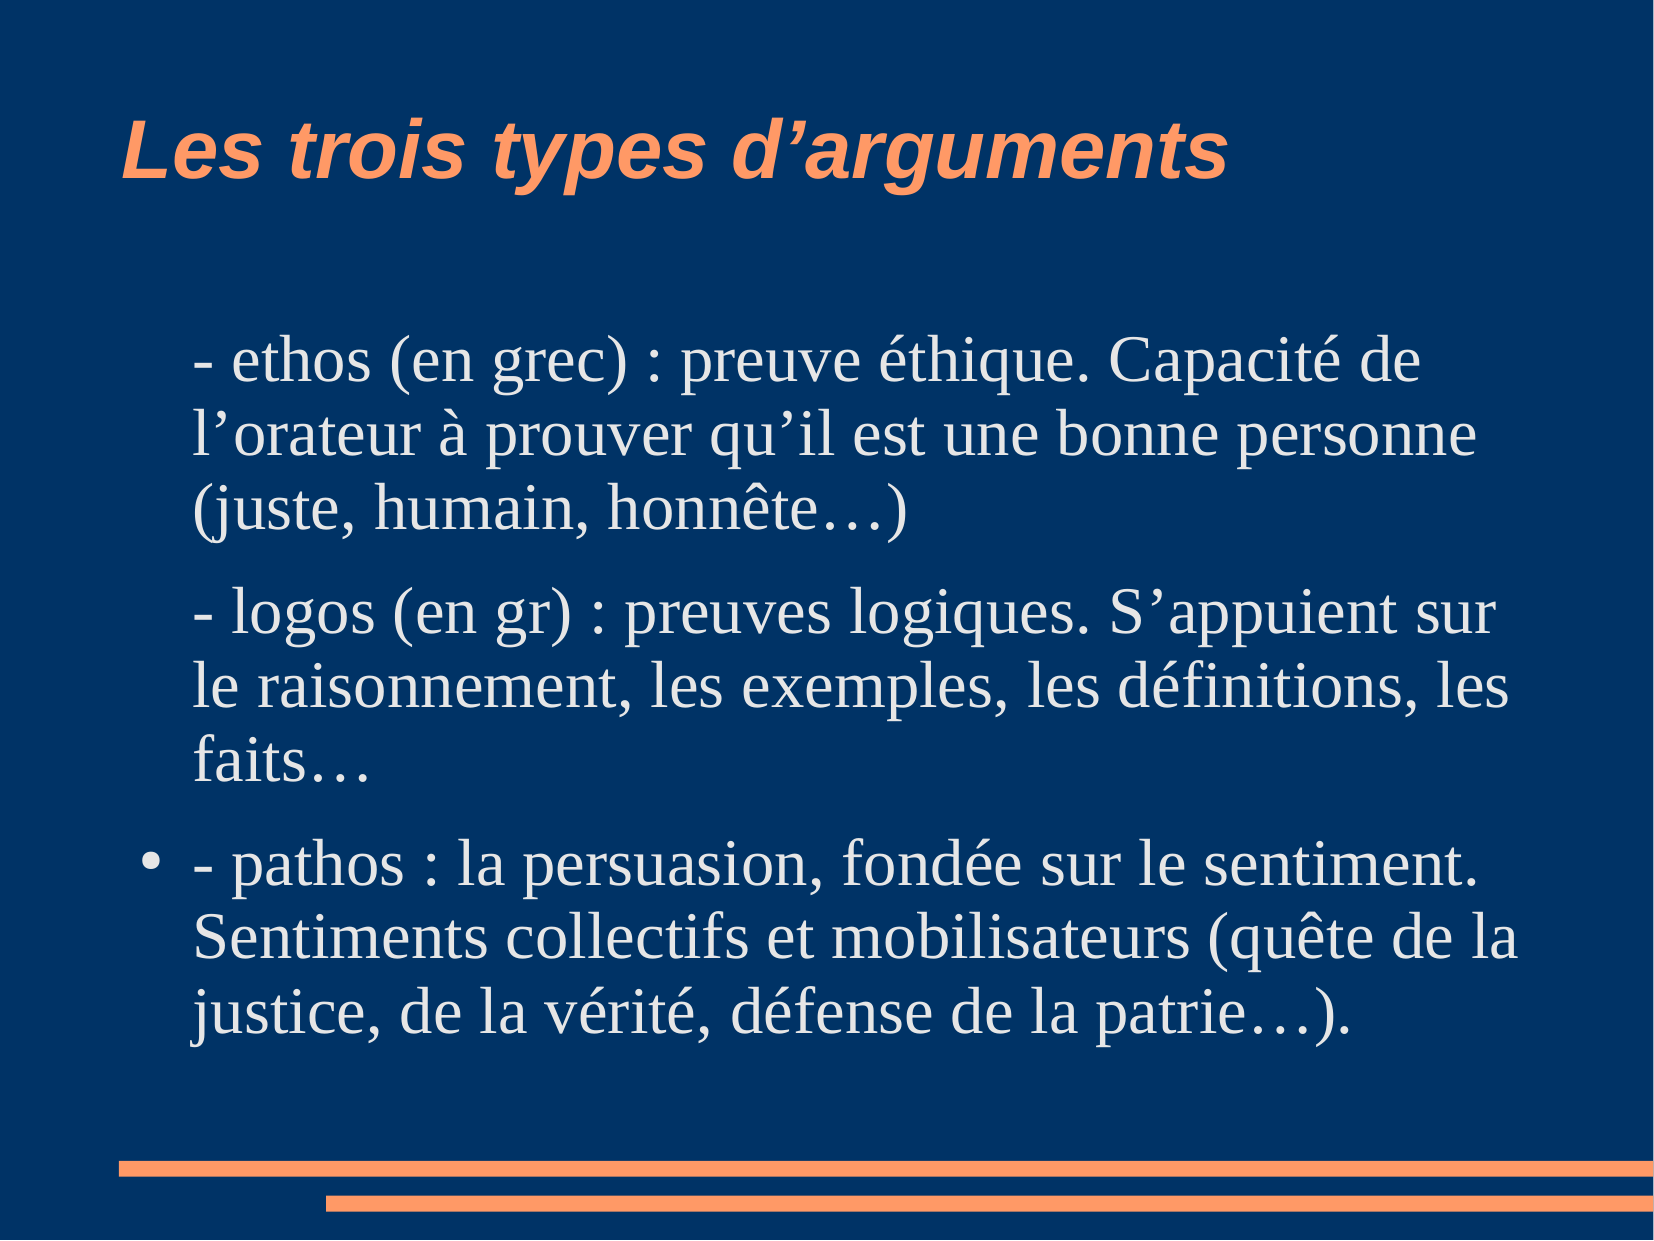

# Les trois types d’arguments
- ethos (en grec) : preuve éthique. Capacité de l’orateur à prouver qu’il est une bonne personne (juste, humain, honnête…)
- logos (en gr) : preuves logiques. S’appuient sur le raisonnement, les exemples, les définitions, les faits…
- pathos : la persuasion, fondée sur le sentiment. Sentiments collectifs et mobilisateurs (quête de la justice, de la vérité, défense de la patrie…).